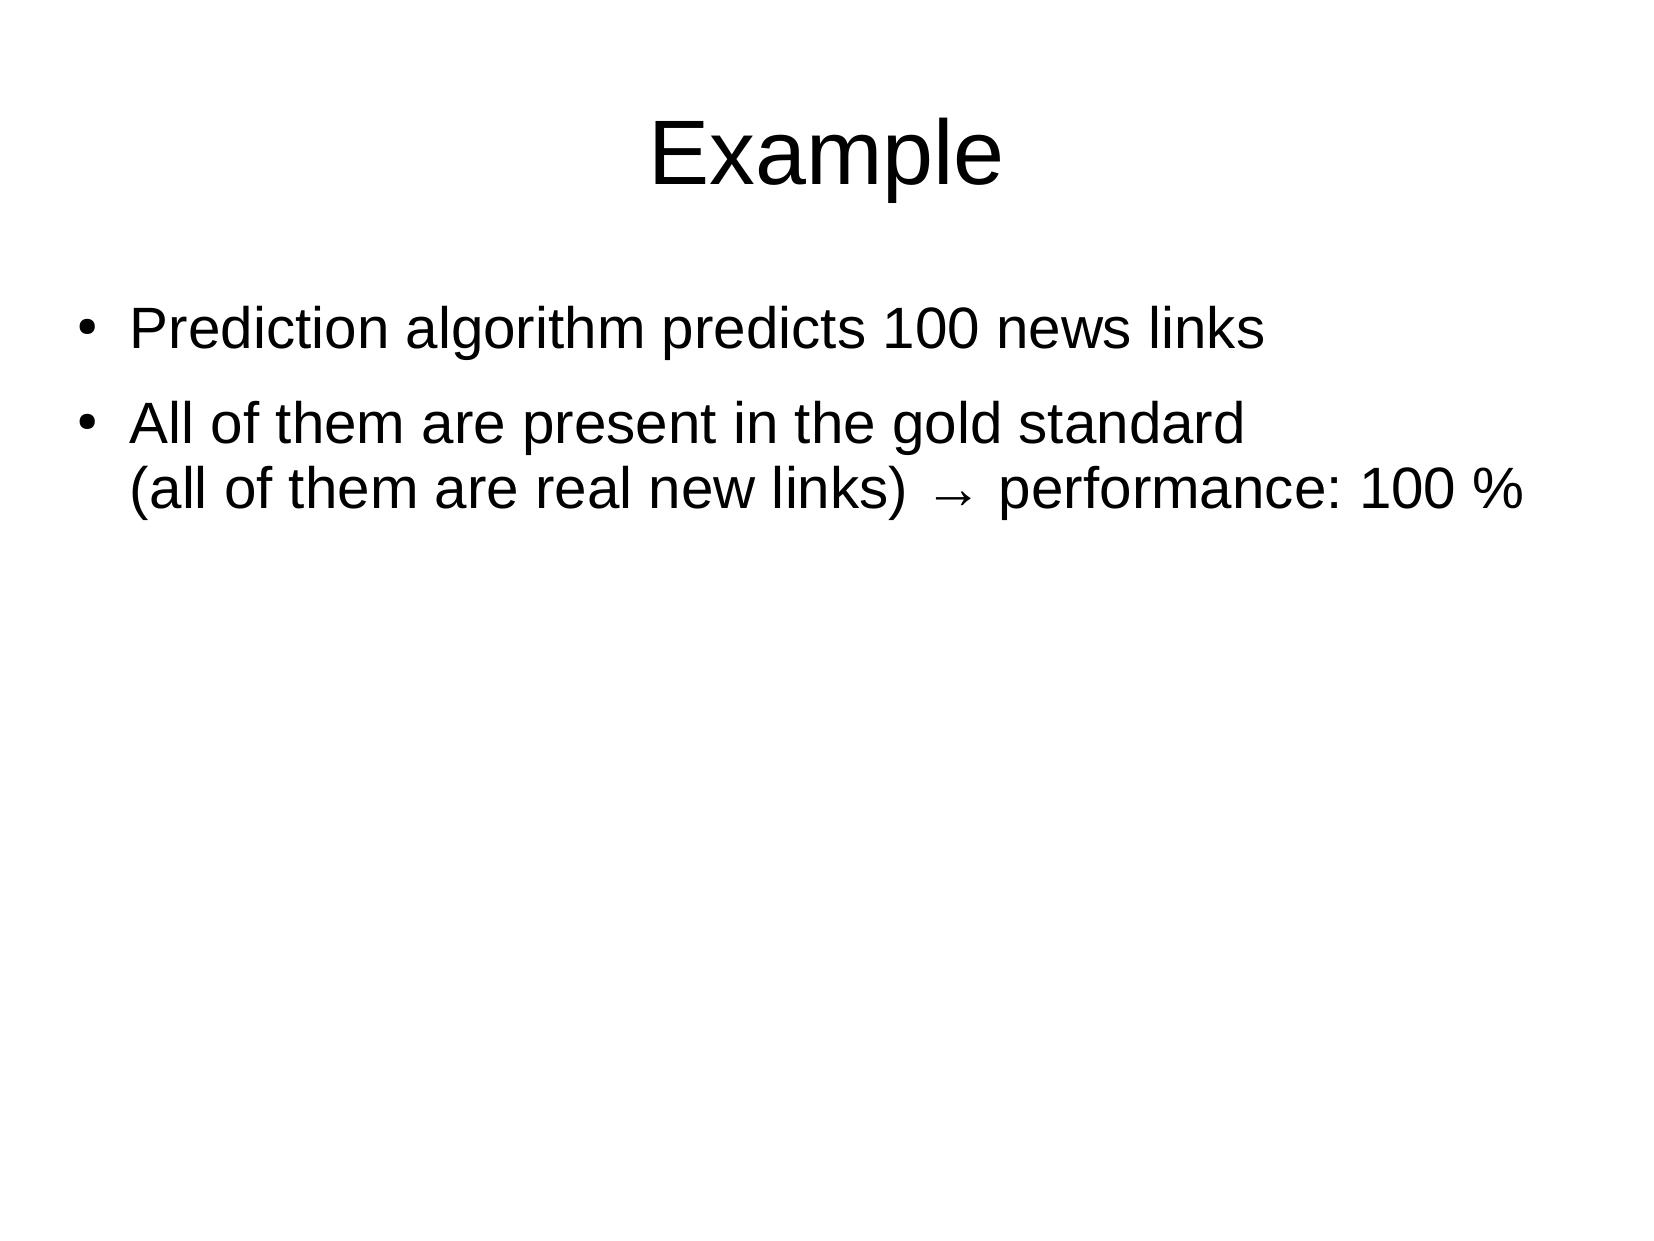

# Example
Prediction algorithm predicts 100 news links
All of them are present in the gold standard
(all of them are real new links) → performance: 100 %